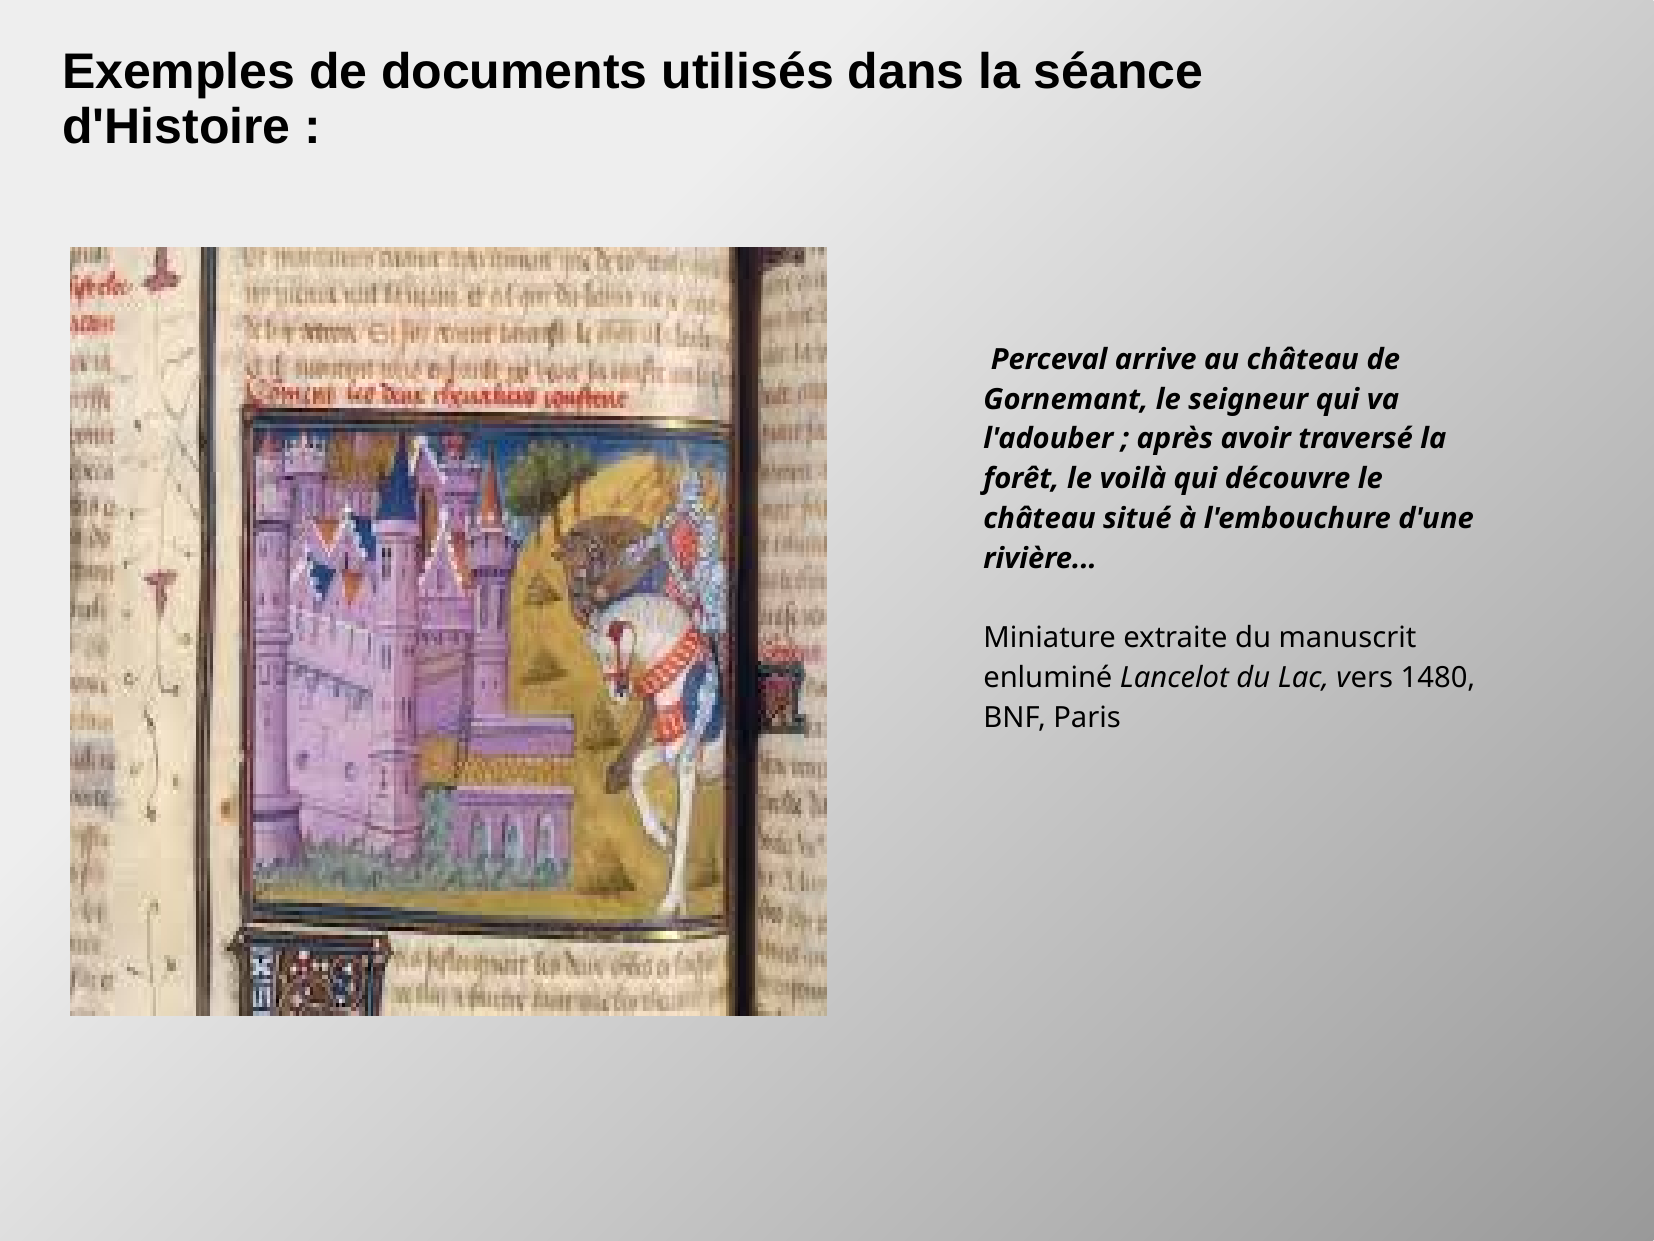

Exemples de documents utilisés dans la séance d'Histoire :
 Perceval arrive au château de Gornemant, le seigneur qui va l'adouber ; après avoir traversé la forêt, le voilà qui découvre le château situé à l'embouchure d'une rivière...
Miniature extraite du manuscrit enluminé Lancelot du Lac, vers 1480, BNF, Paris